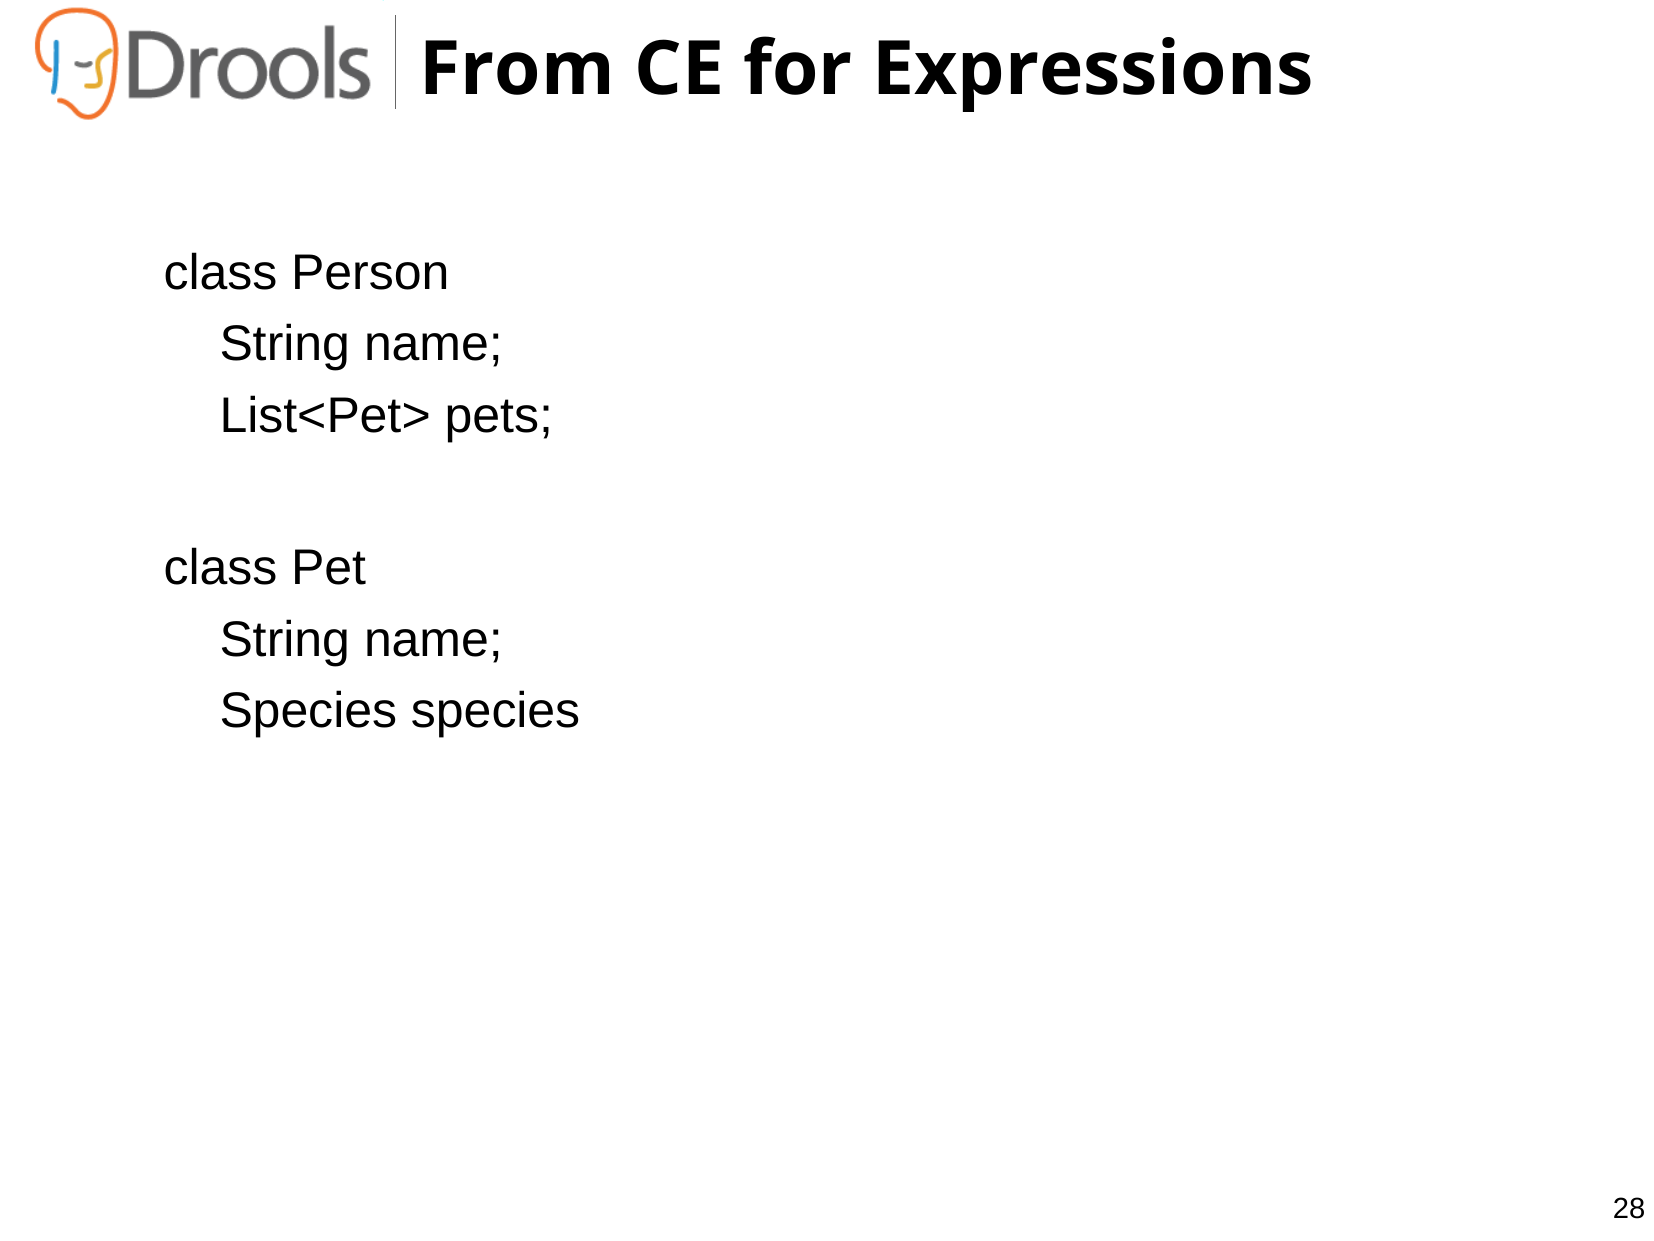

# From CE for Expressions
class Person
 String name;
 List<Pet> pets;
class Pet
 String name;
 Species species